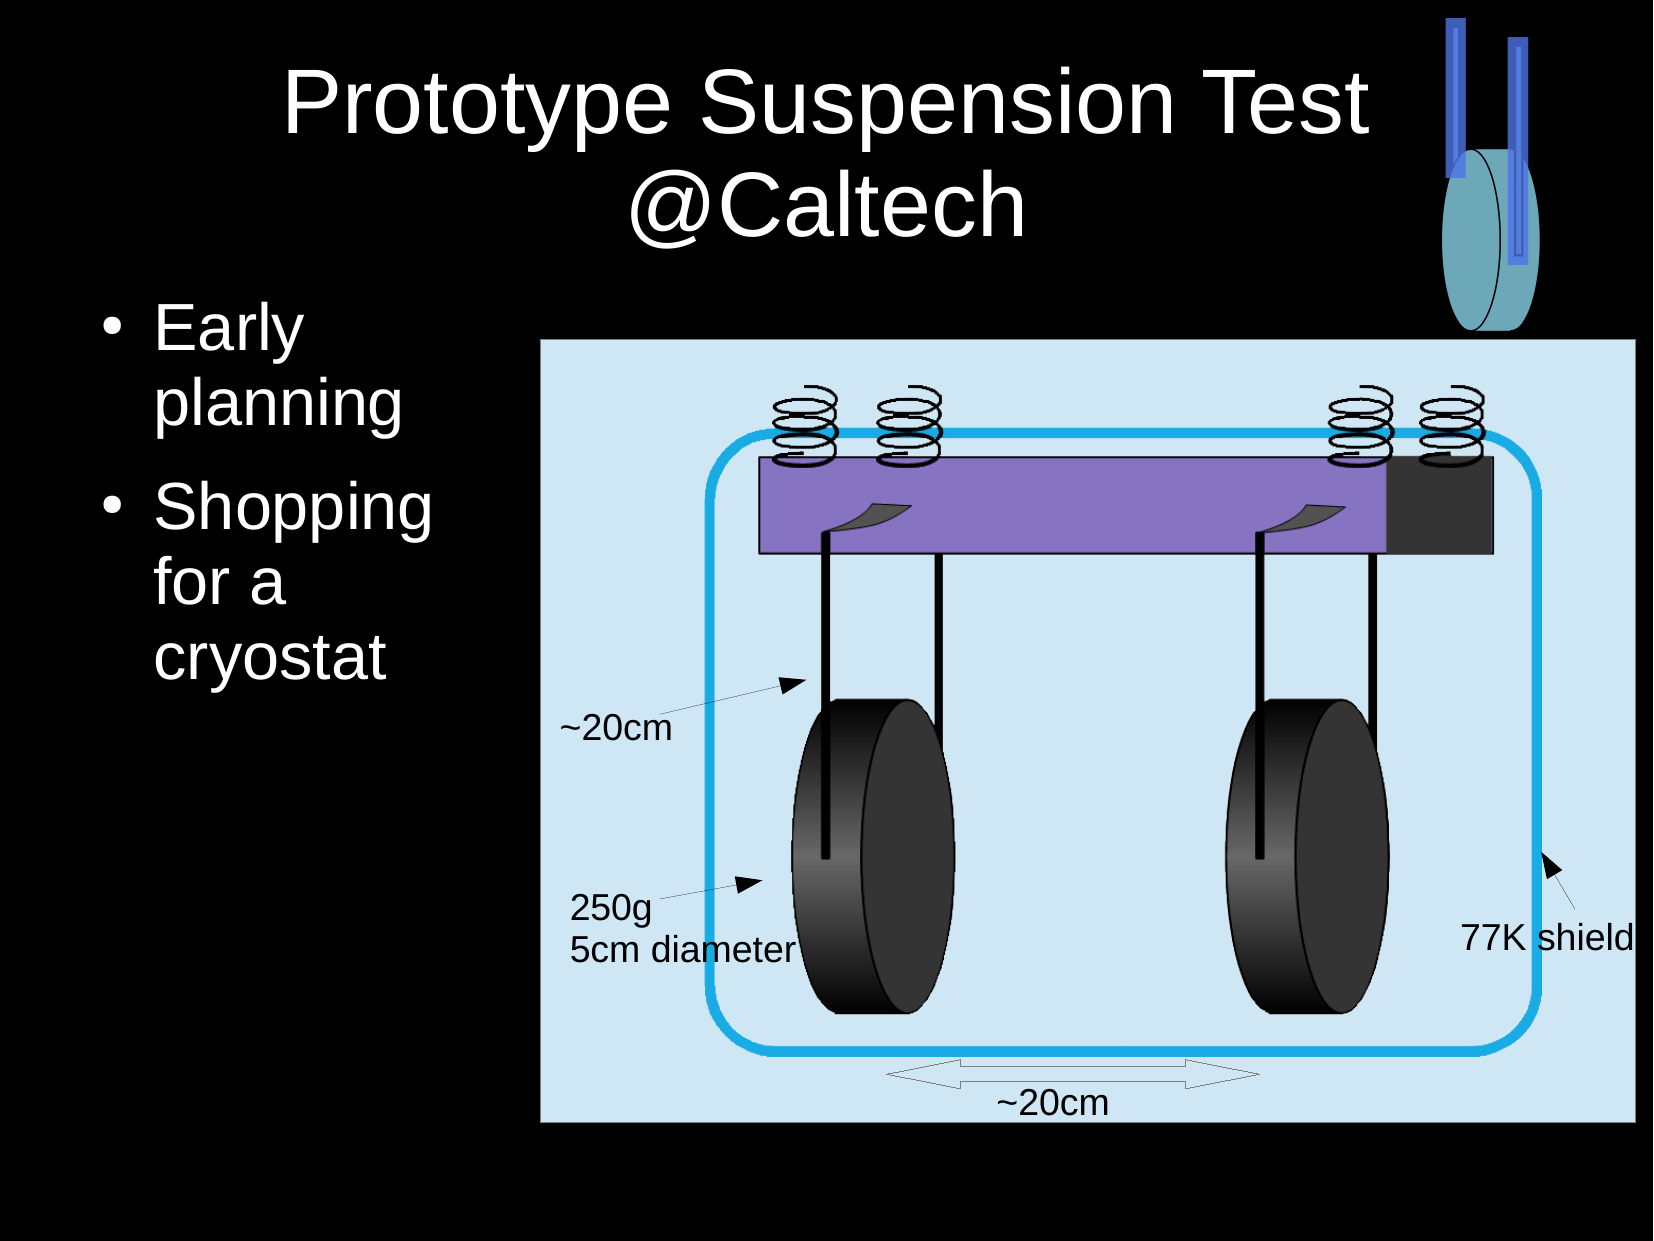

# Prototype Suspension Test @Caltech
Early planning
Shopping for a cryostat
~20cm
250g
5cm diameter
77K shield
~20cm